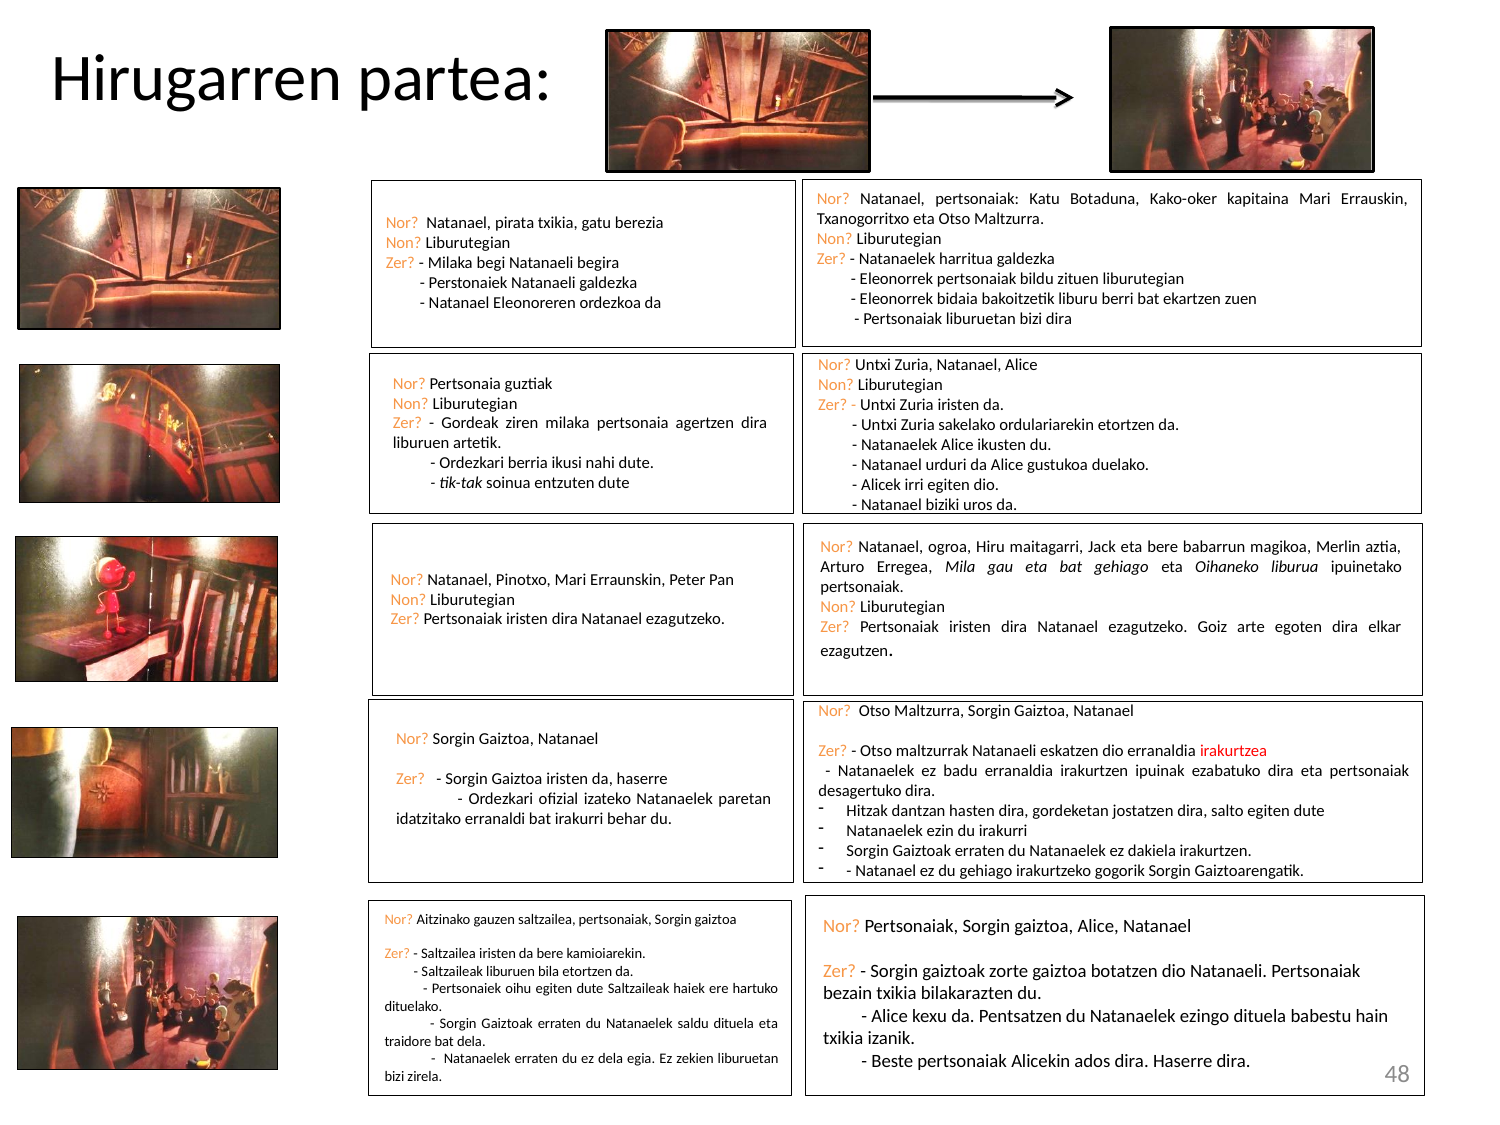

Hirugarren partea:
Nor? Natanael, pertsonaiak: Katu Botaduna, Kako-oker kapitaina Mari Errauskin, Txanogorritxo eta Otso Maltzurra.
Non? Liburutegian
Zer? - Natanaelek harritua galdezka
 - Eleonorrek pertsonaiak bildu zituen liburutegian
 - Eleonorrek bidaia bakoitzetik liburu berri bat ekartzen zuen
 - Pertsonaiak liburuetan bizi dira
Nor? Natanael, pirata txikia, gatu berezia
Non? Liburutegian
Zer? - Milaka begi Natanaeli begira
 - Perstonaiek Natanaeli galdezka
 - Natanael Eleonoreren ordezkoa da
Nor? Untxi Zuria, Natanael, Alice
Non? Liburutegian
Zer? - Untxi Zuria iristen da.
 - Untxi Zuria sakelako ordulariarekin etortzen da.
 - Natanaelek Alice ikusten du.
 - Natanael urduri da Alice gustukoa duelako.
 - Alicek irri egiten dio.
 - Natanael biziki uros da.
Nor? Pertsonaia guztiak
Non? Liburutegian
Zer? - Gordeak ziren milaka pertsonaia agertzen dira liburuen artetik.
 - Ordezkari berria ikusi nahi dute.
 - tik-tak soinua entzuten dute
Nor? Natanael, ogroa, Hiru maitagarri, Jack eta bere babarrun magikoa, Merlin aztia, Arturo Erregea, Mila gau eta bat gehiago eta Oihaneko liburua ipuinetako pertsonaiak.
Non? Liburutegian
Zer? Pertsonaiak iristen dira Natanael ezagutzeko. Goiz arte egoten dira elkar ezagutzen.
Nor? Natanael, Pinotxo, Mari Erraunskin, Peter Pan
Non? Liburutegian
Zer? Pertsonaiak iristen dira Natanael ezagutzeko.
Nor? Otso Maltzurra, Sorgin Gaiztoa, Natanael
Zer? - Otso maltzurrak Natanaeli eskatzen dio erranaldia irakurtzea
 - Natanaelek ez badu erranaldia irakurtzen ipuinak ezabatuko dira eta pertsonaiak desagertuko dira.
Hitzak dantzan hasten dira, gordeketan jostatzen dira, salto egiten dute
Natanaelek ezin du irakurri
Sorgin Gaiztoak erraten du Natanaelek ez dakiela irakurtzen.
- Natanael ez du gehiago irakurtzeko gogorik Sorgin Gaiztoarengatik.
Nor? Sorgin Gaiztoa, Natanael
Zer? - Sorgin Gaiztoa iristen da, haserre
 - Ordezkari ofizial izateko Natanaelek paretan idatzitako erranaldi bat irakurri behar du.
Nor? Aitzinako gauzen saltzailea, pertsonaiak, Sorgin gaiztoa
Zer? - Saltzailea iristen da bere kamioiarekin.
 - Saltzaileak liburuen bila etortzen da.
 - Pertsonaiek oihu egiten dute Saltzaileak haiek ere hartuko dituelako.
 - Sorgin Gaiztoak erraten du Natanaelek saldu dituela eta traidore bat dela.
 - Natanaelek erraten du ez dela egia. Ez zekien liburuetan bizi zirela.
Nor? Pertsonaiak, Sorgin gaiztoa, Alice, Natanael
Zer? - Sorgin gaiztoak zorte gaiztoa botatzen dio Natanaeli. Pertsonaiak bezain txikia bilakarazten du.
 - Alice kexu da. Pentsatzen du Natanaelek ezingo dituela babestu hain txikia izanik.
 - Beste pertsonaiak Alicekin ados dira. Haserre dira.